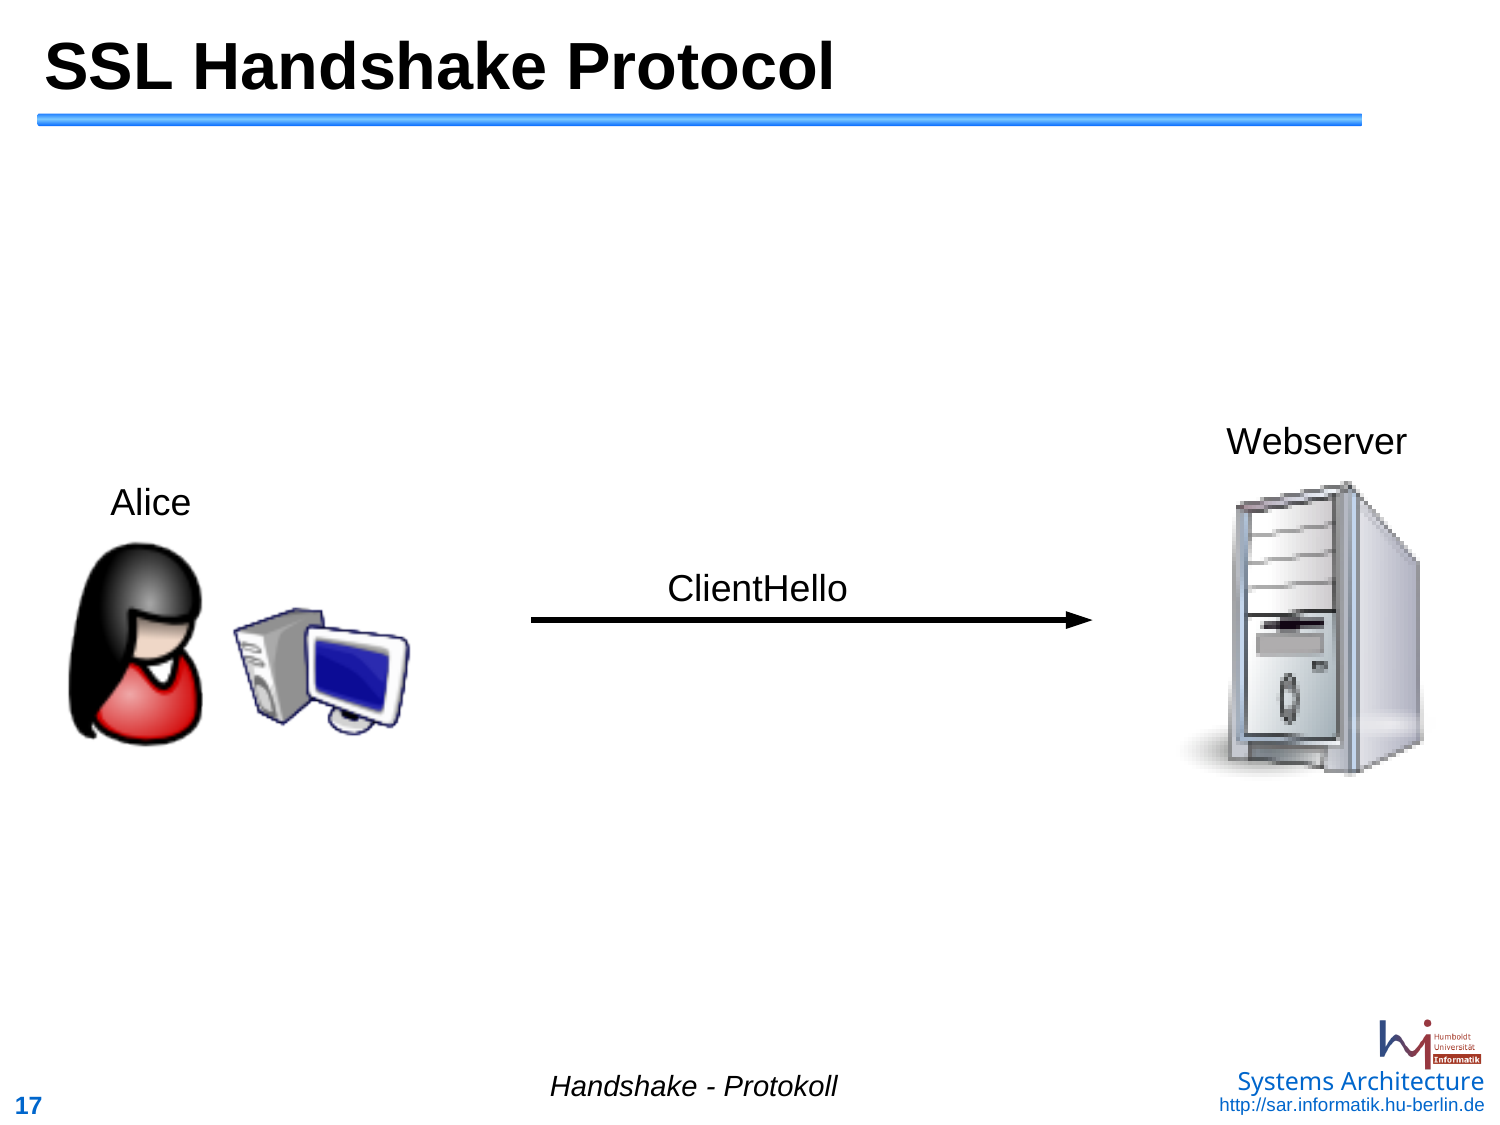

# SSL Handshake Protocol
Webserver
Alice
ClientHello
Handshake - Protokoll